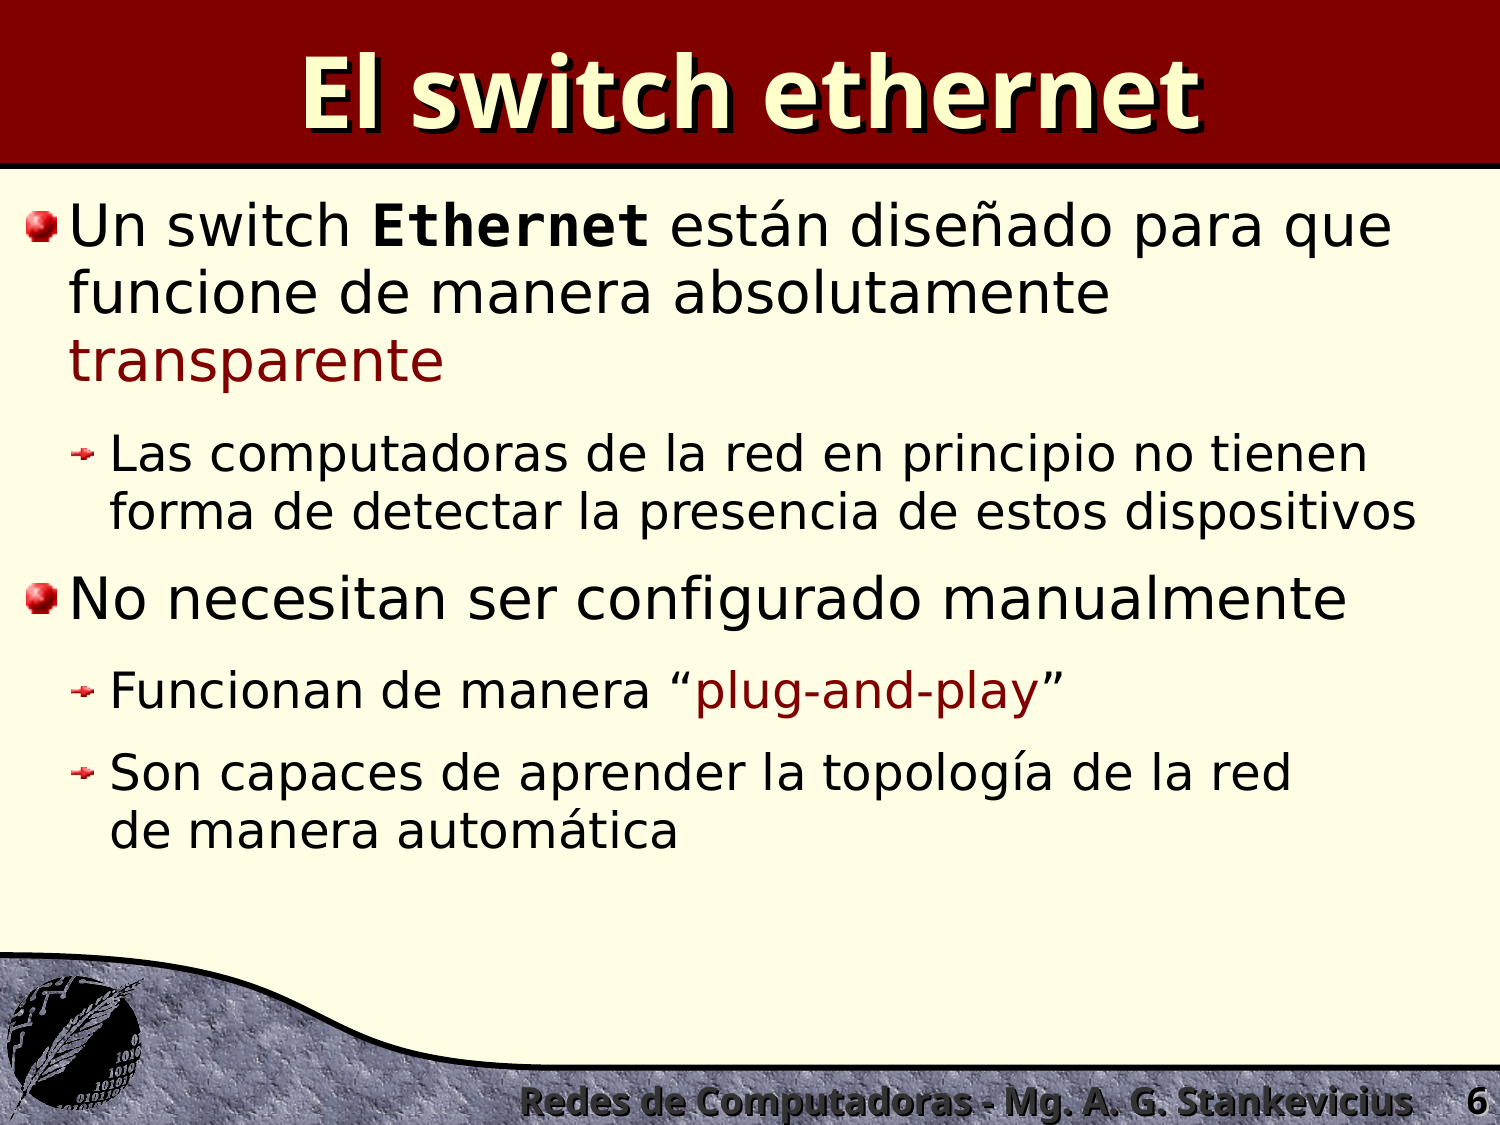

# El switch ethernet
Un switch Ethernet están diseñado para que funcione de manera absolutamente transparente
Las computadoras de la red en principio no tienen forma de detectar la presencia de estos dispositivos
No necesitan ser configurado manualmente
Funcionan de manera “plug-and-play”
Son capaces de aprender la topología de la red
de manera automática
6